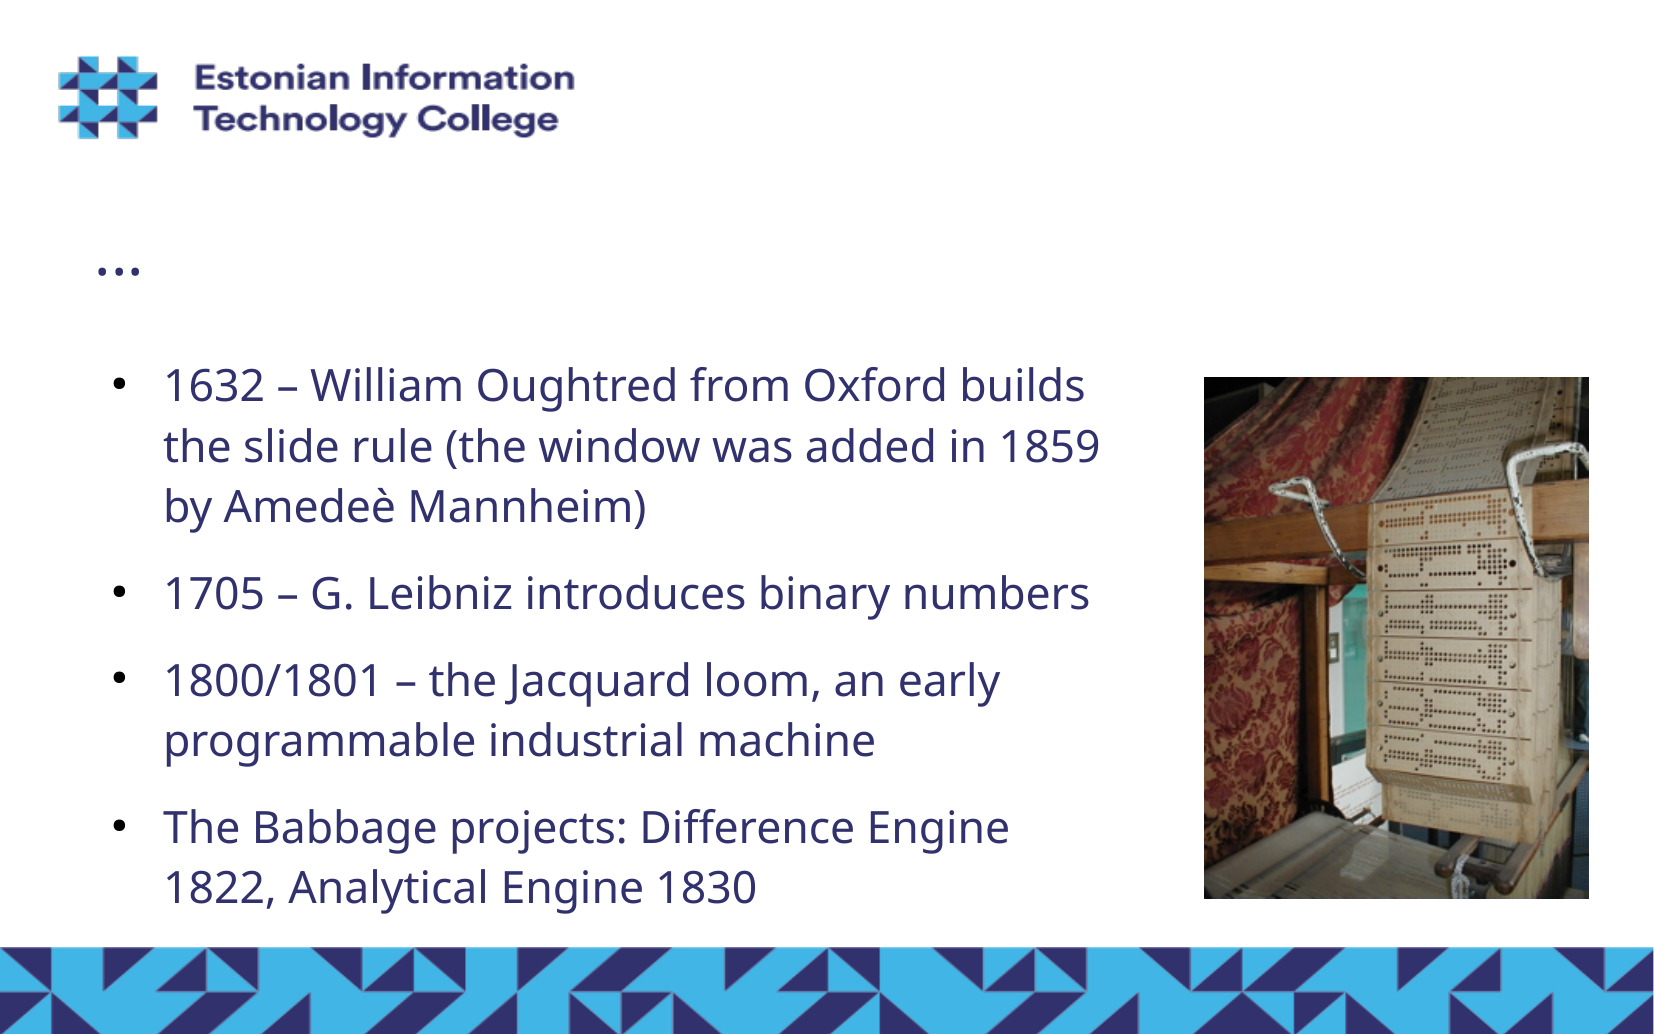

# ...
1632 – William Oughtred from Oxford builds the slide rule (the window was added in 1859 by Amedeè Mannheim)
1705 – G. Leibniz introduces binary numbers
1800/1801 – the Jacquard loom, an early programmable industrial machine
The Babbage projects: Difference Engine 1822, Analytical Engine 1830